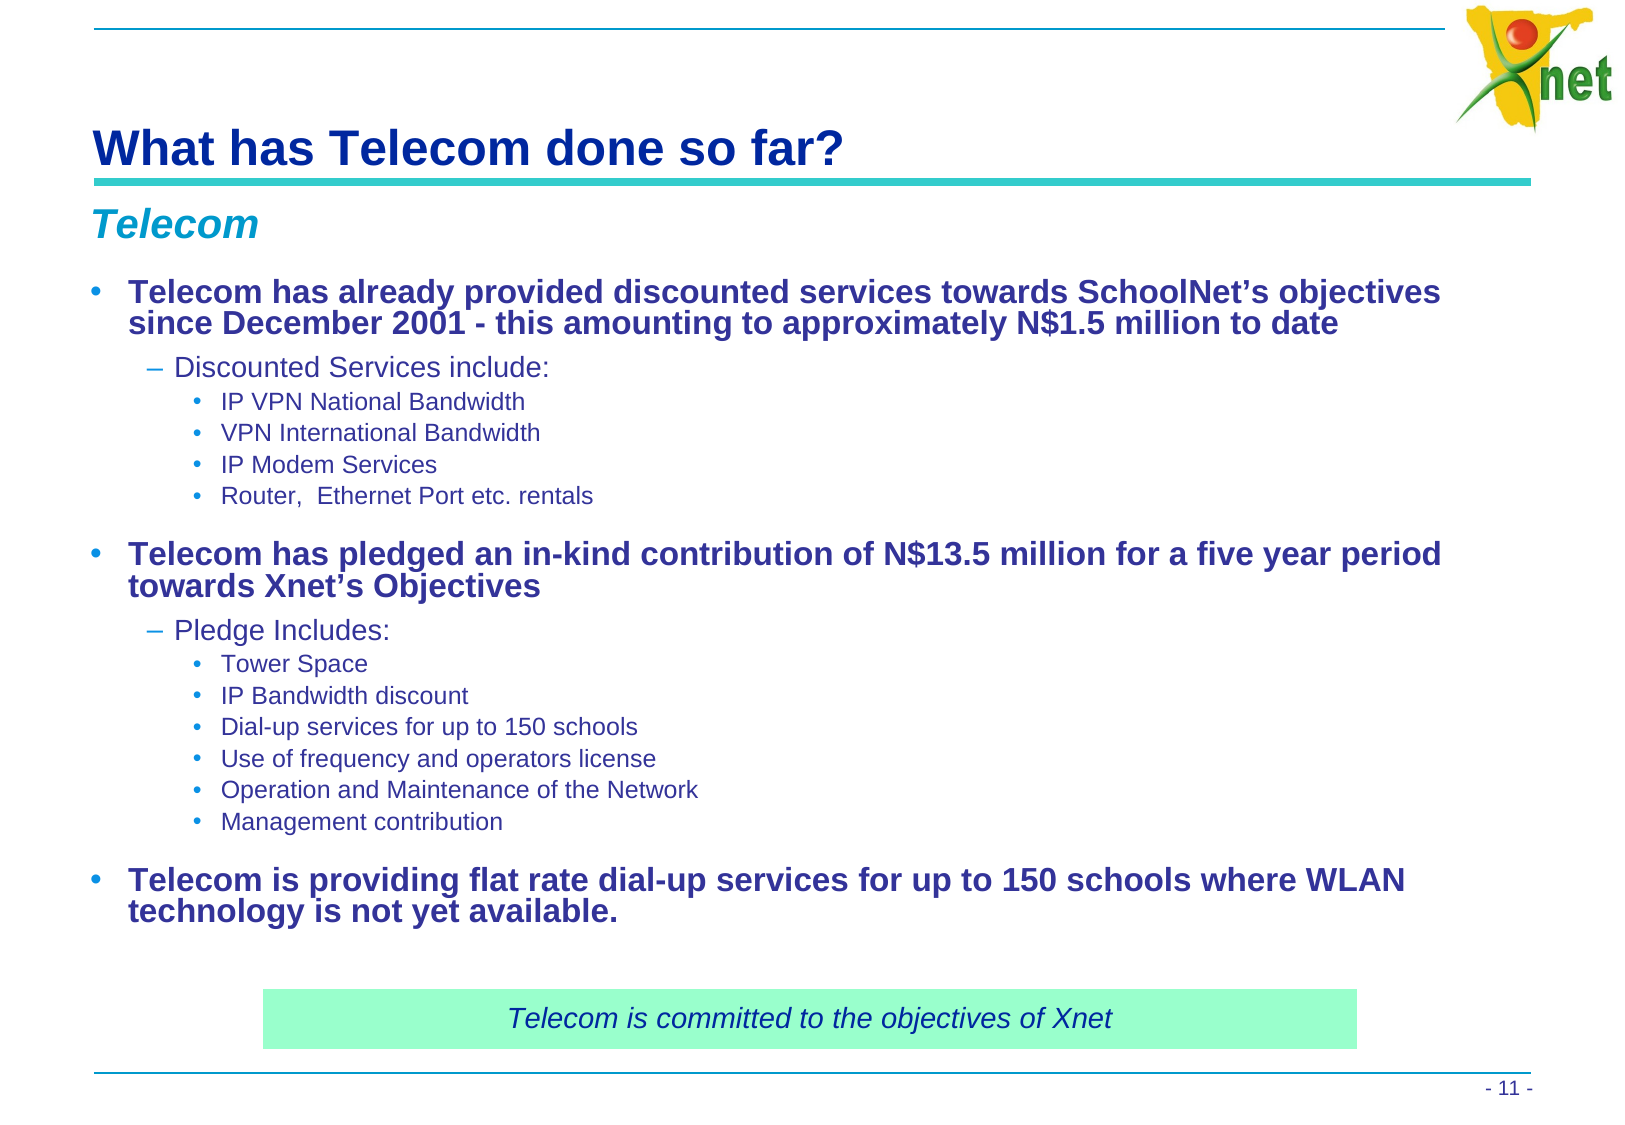

# What has Telecom done so far?
Telecom
Telecom has already provided discounted services towards SchoolNet’s objectives since December 2001 - this amounting to approximately N$1.5 million to date
Discounted Services include:
IP VPN National Bandwidth
VPN International Bandwidth
IP Modem Services
Router, Ethernet Port etc. rentals
Telecom has pledged an in-kind contribution of N$13.5 million for a five year period towards Xnet’s Objectives
Pledge Includes:
Tower Space
IP Bandwidth discount
Dial-up services for up to 150 schools
Use of frequency and operators license
Operation and Maintenance of the Network
Management contribution
Telecom is providing flat rate dial-up services for up to 150 schools where WLAN technology is not yet available.
Telecom is committed to the objectives of Xnet